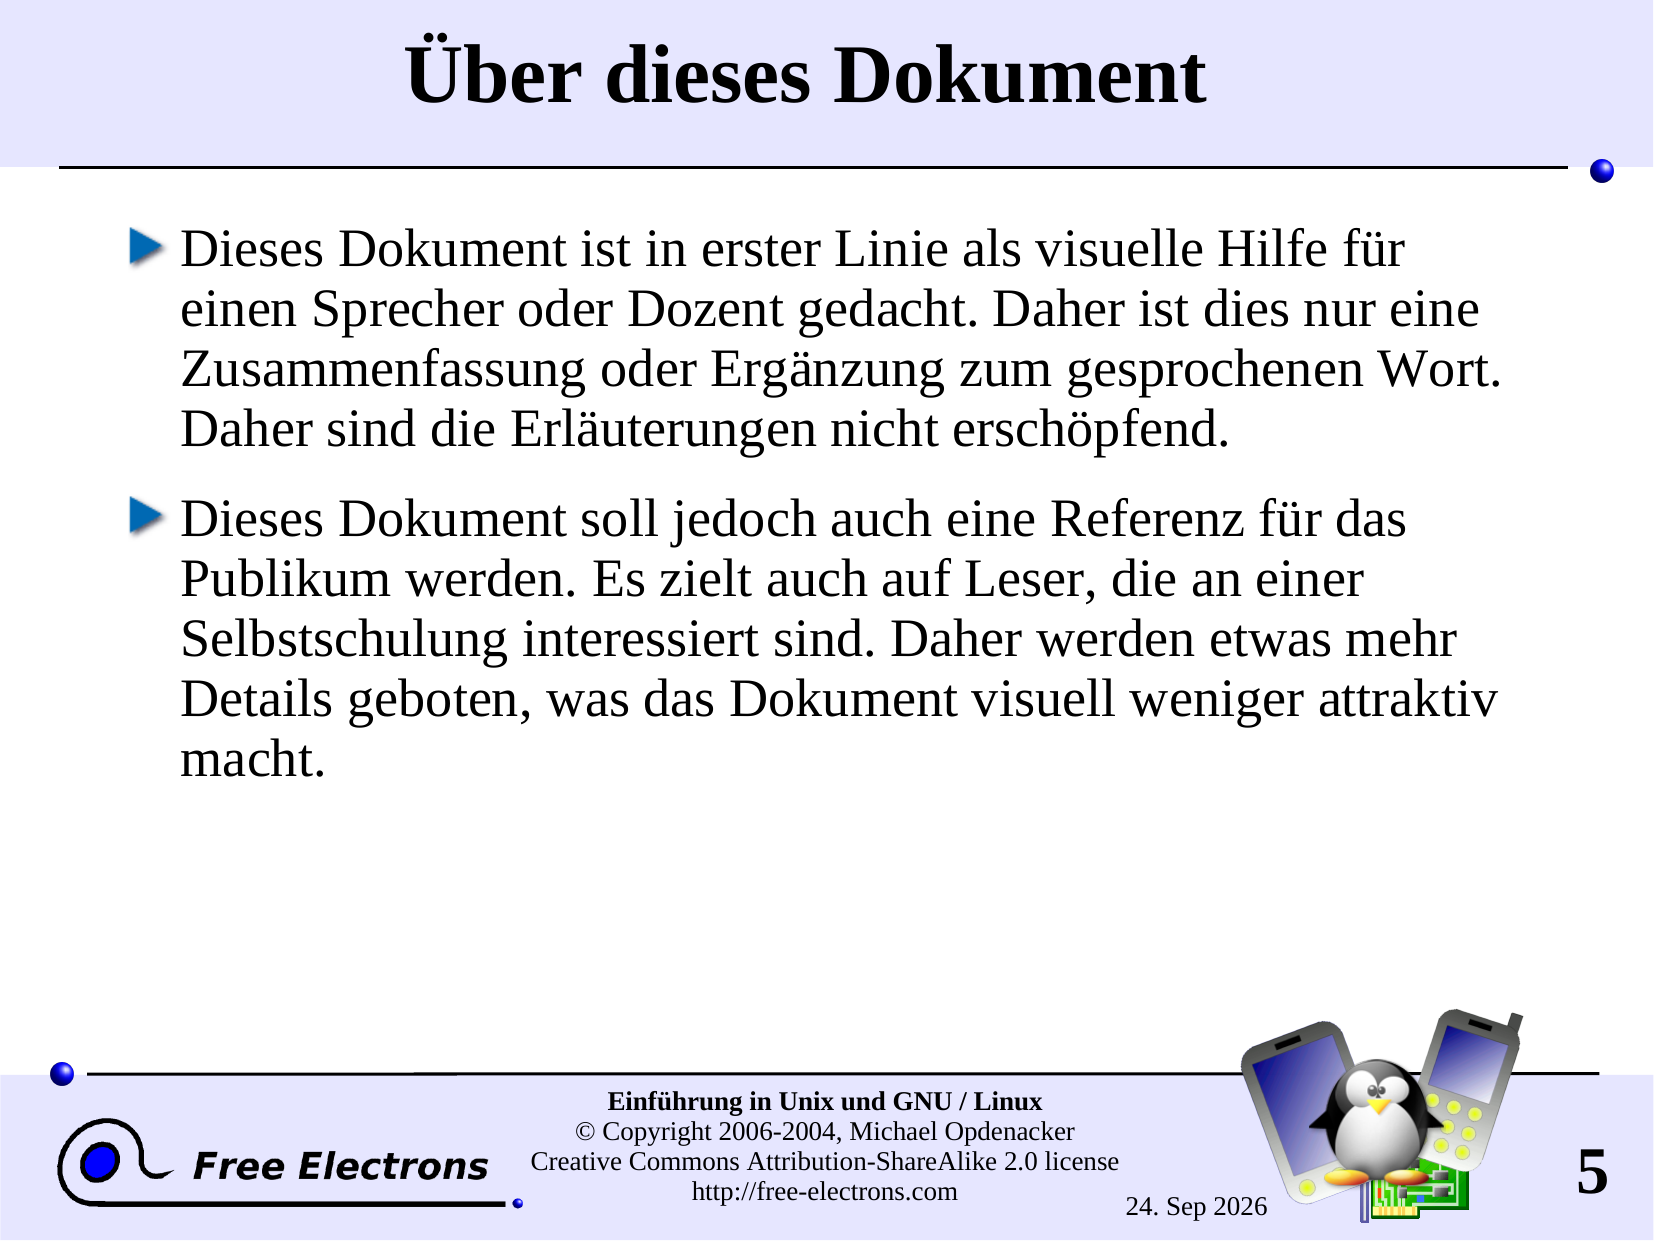

# Über dieses Dokument
Dieses Dokument ist in erster Linie als visuelle Hilfe für einen Sprecher oder Dozent gedacht. Daher ist dies nur eine Zusammenfassung oder Ergänzung zum gesprochenen Wort. Daher sind die Erläuterungen nicht erschöpfend.
Dieses Dokument soll jedoch auch eine Referenz für das Publikum werden. Es zielt auch auf Leser, die an einer Selbstschulung interessiert sind. Daher werden etwas mehr Details geboten, was das Dokument visuell weniger attraktiv macht.